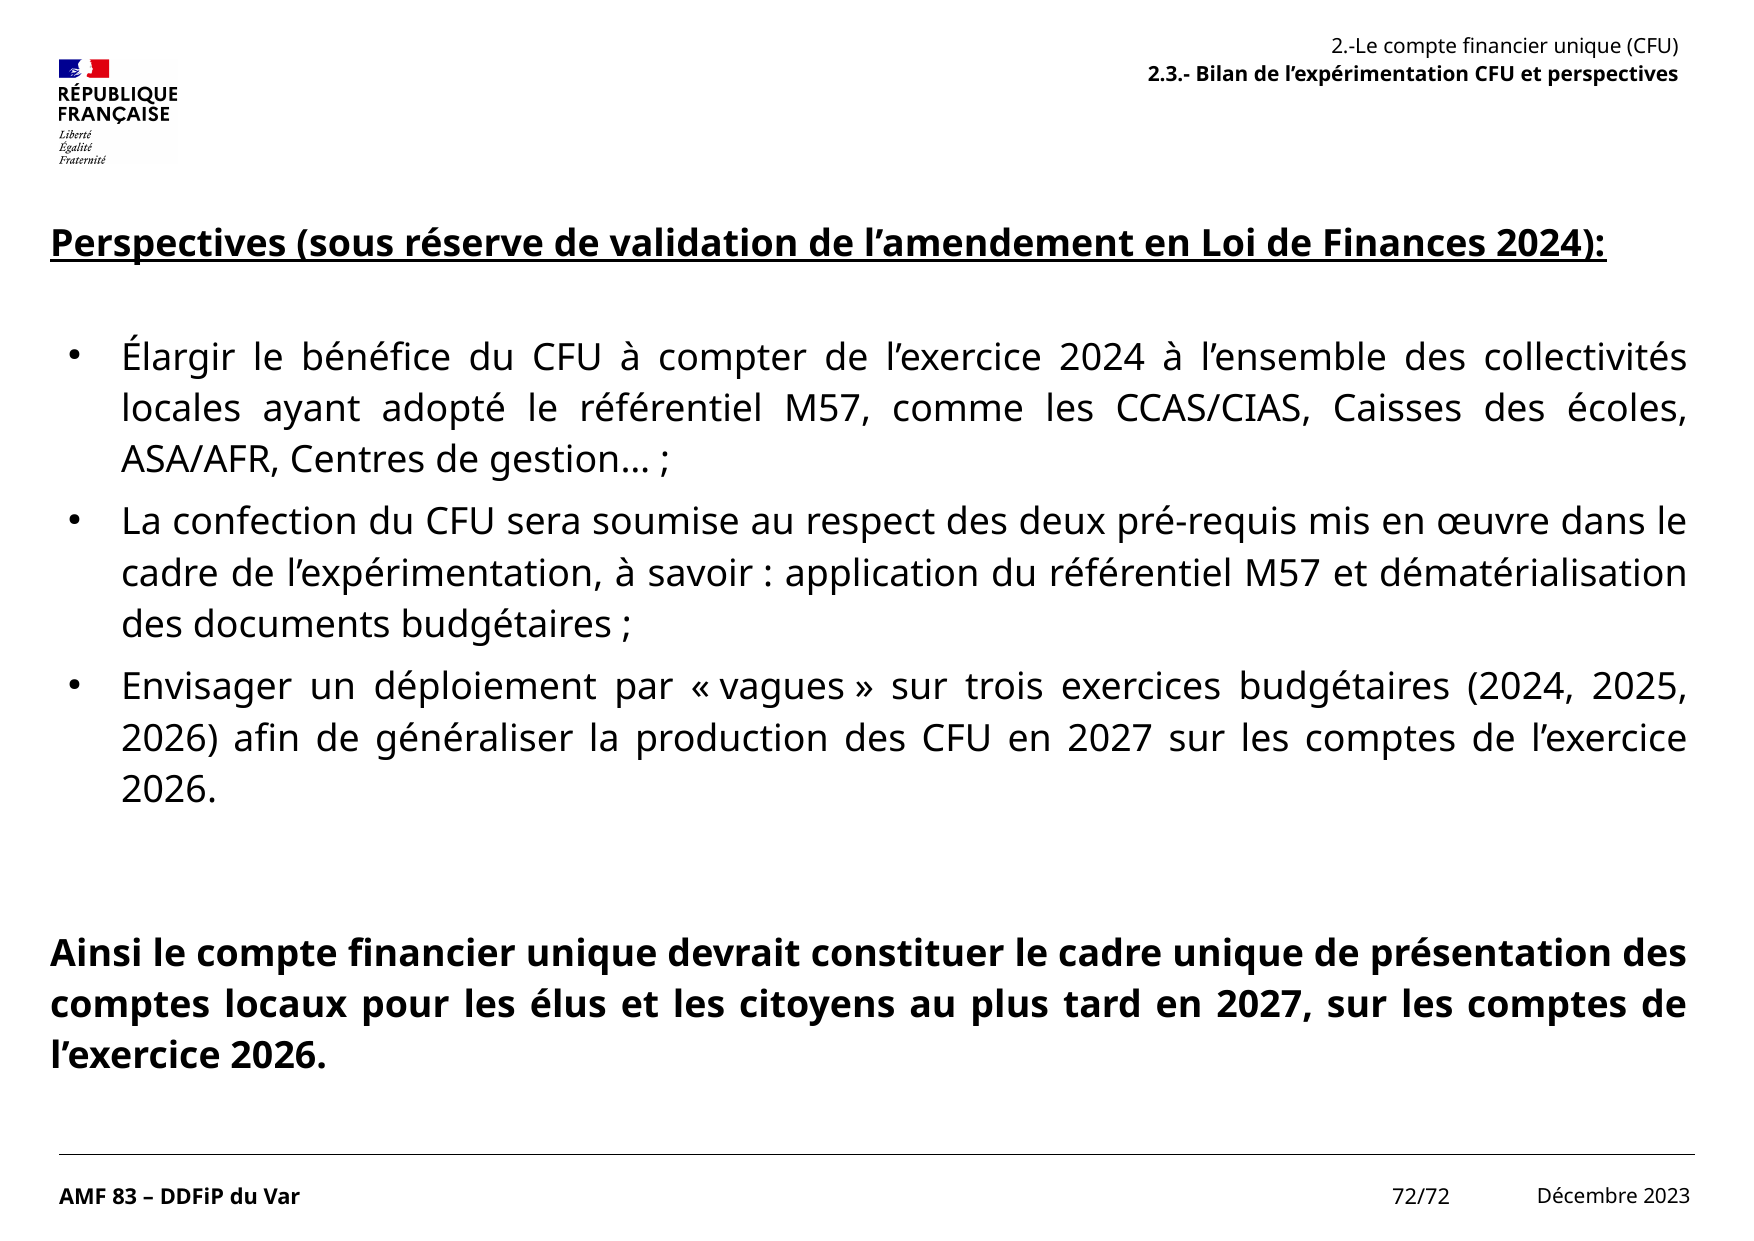

2.-Le compte financier unique (CFU)
2.3.- Bilan de l’expérimentation CFU et perspectives
# Perspectives (sous réserve de validation de l’amendement en Loi de Finances 2024):
Élargir le bénéfice du CFU à compter de l’exercice 2024 à l’ensemble des collectivités locales ayant adopté le référentiel M57, comme les CCAS/CIAS, Caisses des écoles, ASA/AFR, Centres de gestion… ;
La confection du CFU sera soumise au respect des deux pré-requis mis en œuvre dans le cadre de l’expérimentation, à savoir : application du référentiel M57 et dématérialisation des documents budgétaires ;
Envisager un déploiement par « vagues » sur trois exercices budgétaires (2024, 2025, 2026) afin de généraliser la production des CFU en 2027 sur les comptes de l’exercice 2026.
Ainsi le compte financier unique devrait constituer le cadre unique de présentation des comptes locaux pour les élus et les citoyens au plus tard en 2027, sur les comptes de l’exercice 2026.